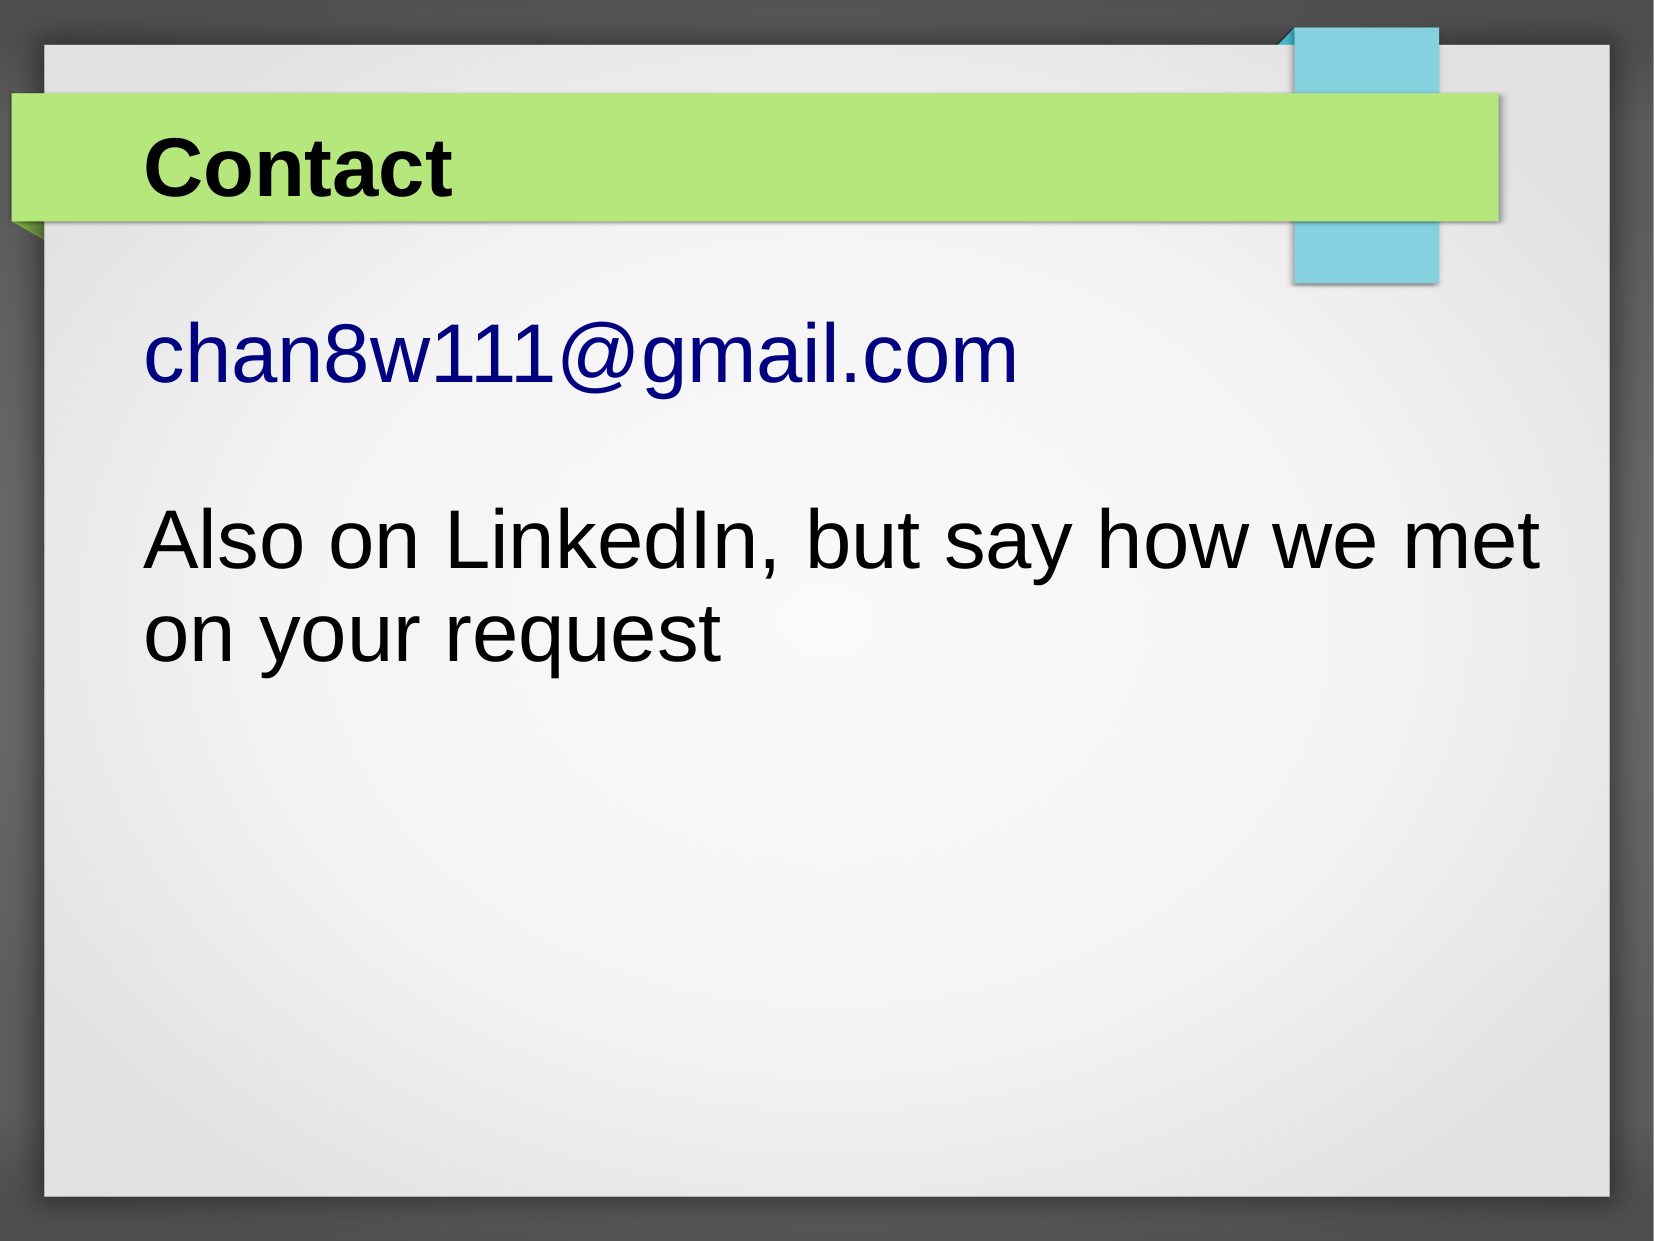

Contact
chan8w111@gmail.com
Also on LinkedIn, but say how we met
on your request